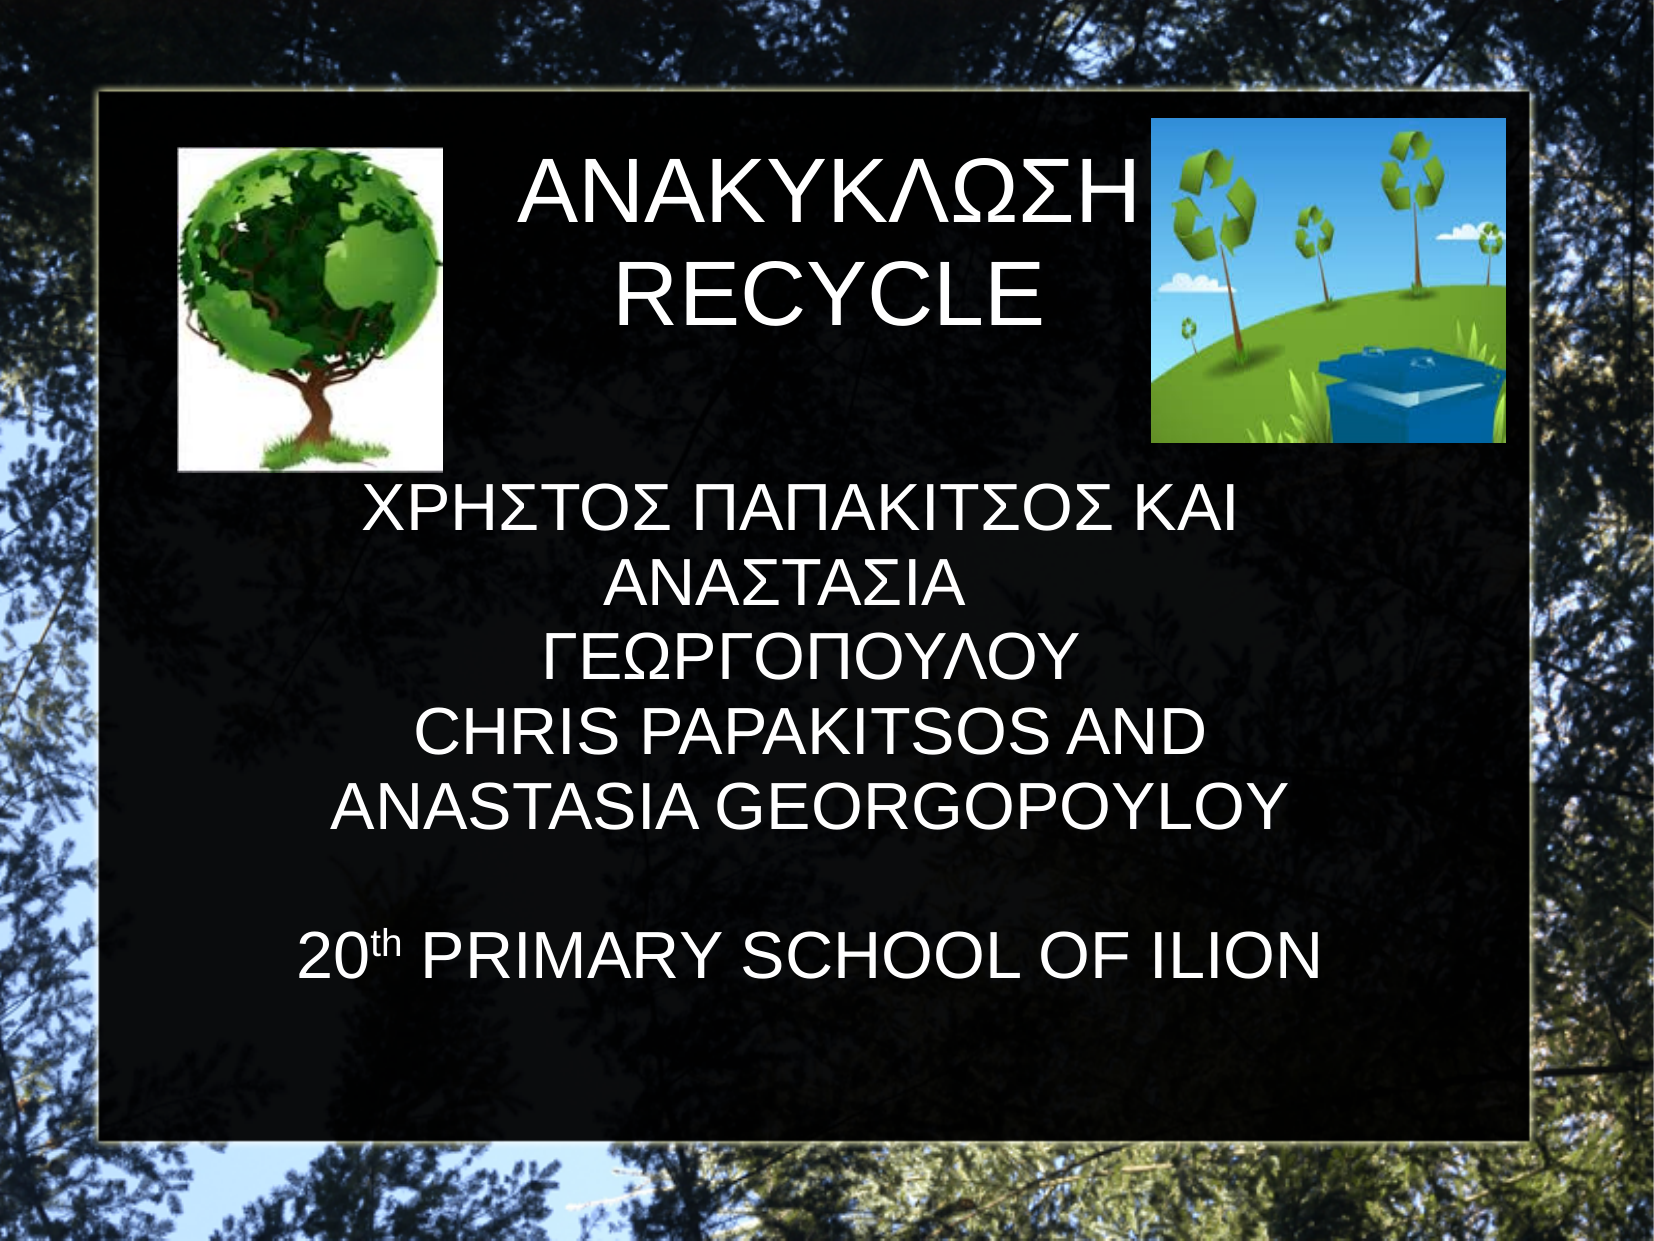

# ΑΝΑΚΥΚΛΩΣΗ RECYCLE
ΧΡΗΣΤΟΣ ΠΑΠΑΚΙΤΣΟΣ ΚΑΙ
ΑΝΑΣΤΑΣΙΑ
 ΓΕΩΡΓΟΠΟΥΛΟΥ
CHRIS PAPAKITSOS AND
ANASTASIA GEORGOPOYLOY
20th PRIMARY SCHOOL OF ILION